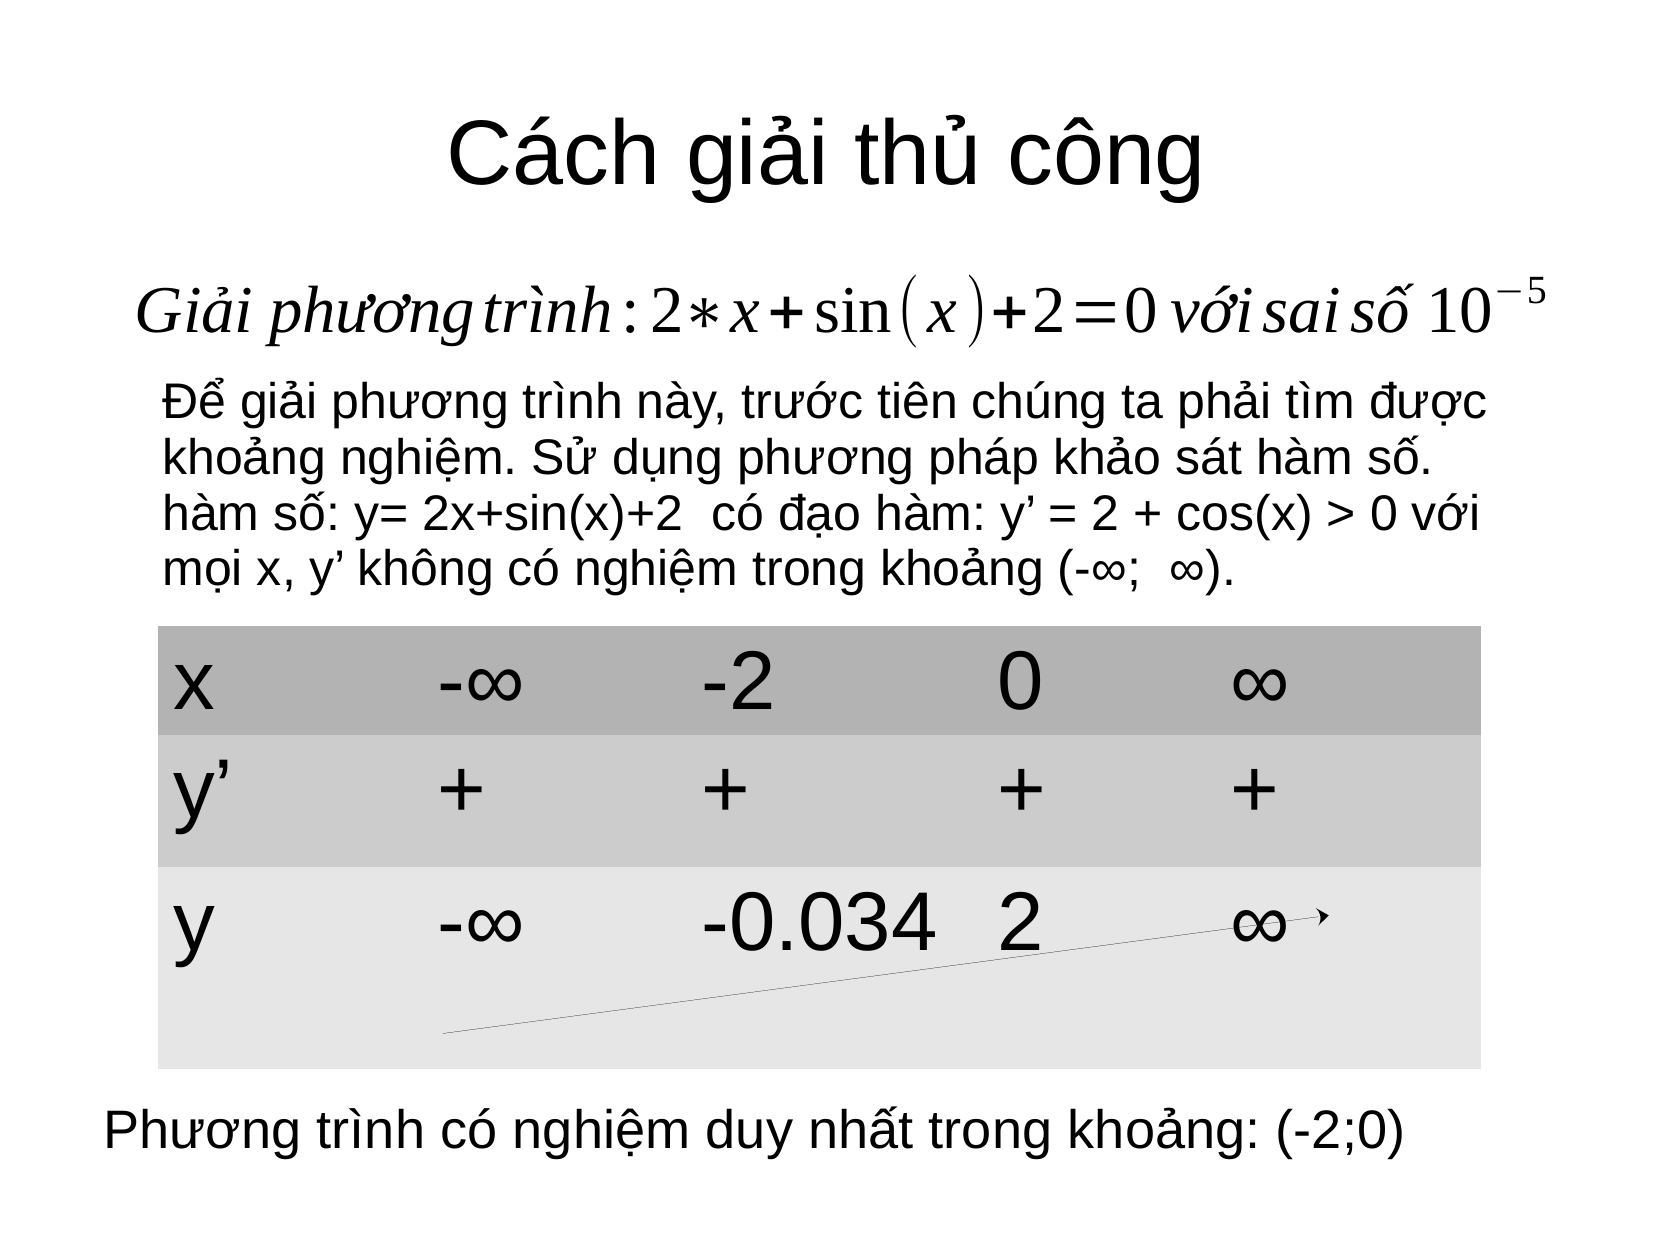

# Cách giải thủ công
Để giải phương trình này, trước tiên chúng ta phải tìm được khoảng nghiệm. Sử dụng phương pháp khảo sát hàm số.
hàm số: y= 2x+sin(x)+2 có đạo hàm: y’ = 2 + cos(x) > 0 với mọi x, y’ không có nghiệm trong khoảng (-∞; ∞).
| x | -∞ | -2 | 0 | ∞ |
| --- | --- | --- | --- | --- |
| y’ | + | + | + | + |
| y | -∞ | -0.034 | 2 | ∞ |
Phương trình có nghiệm duy nhất trong khoảng: (-2;0)